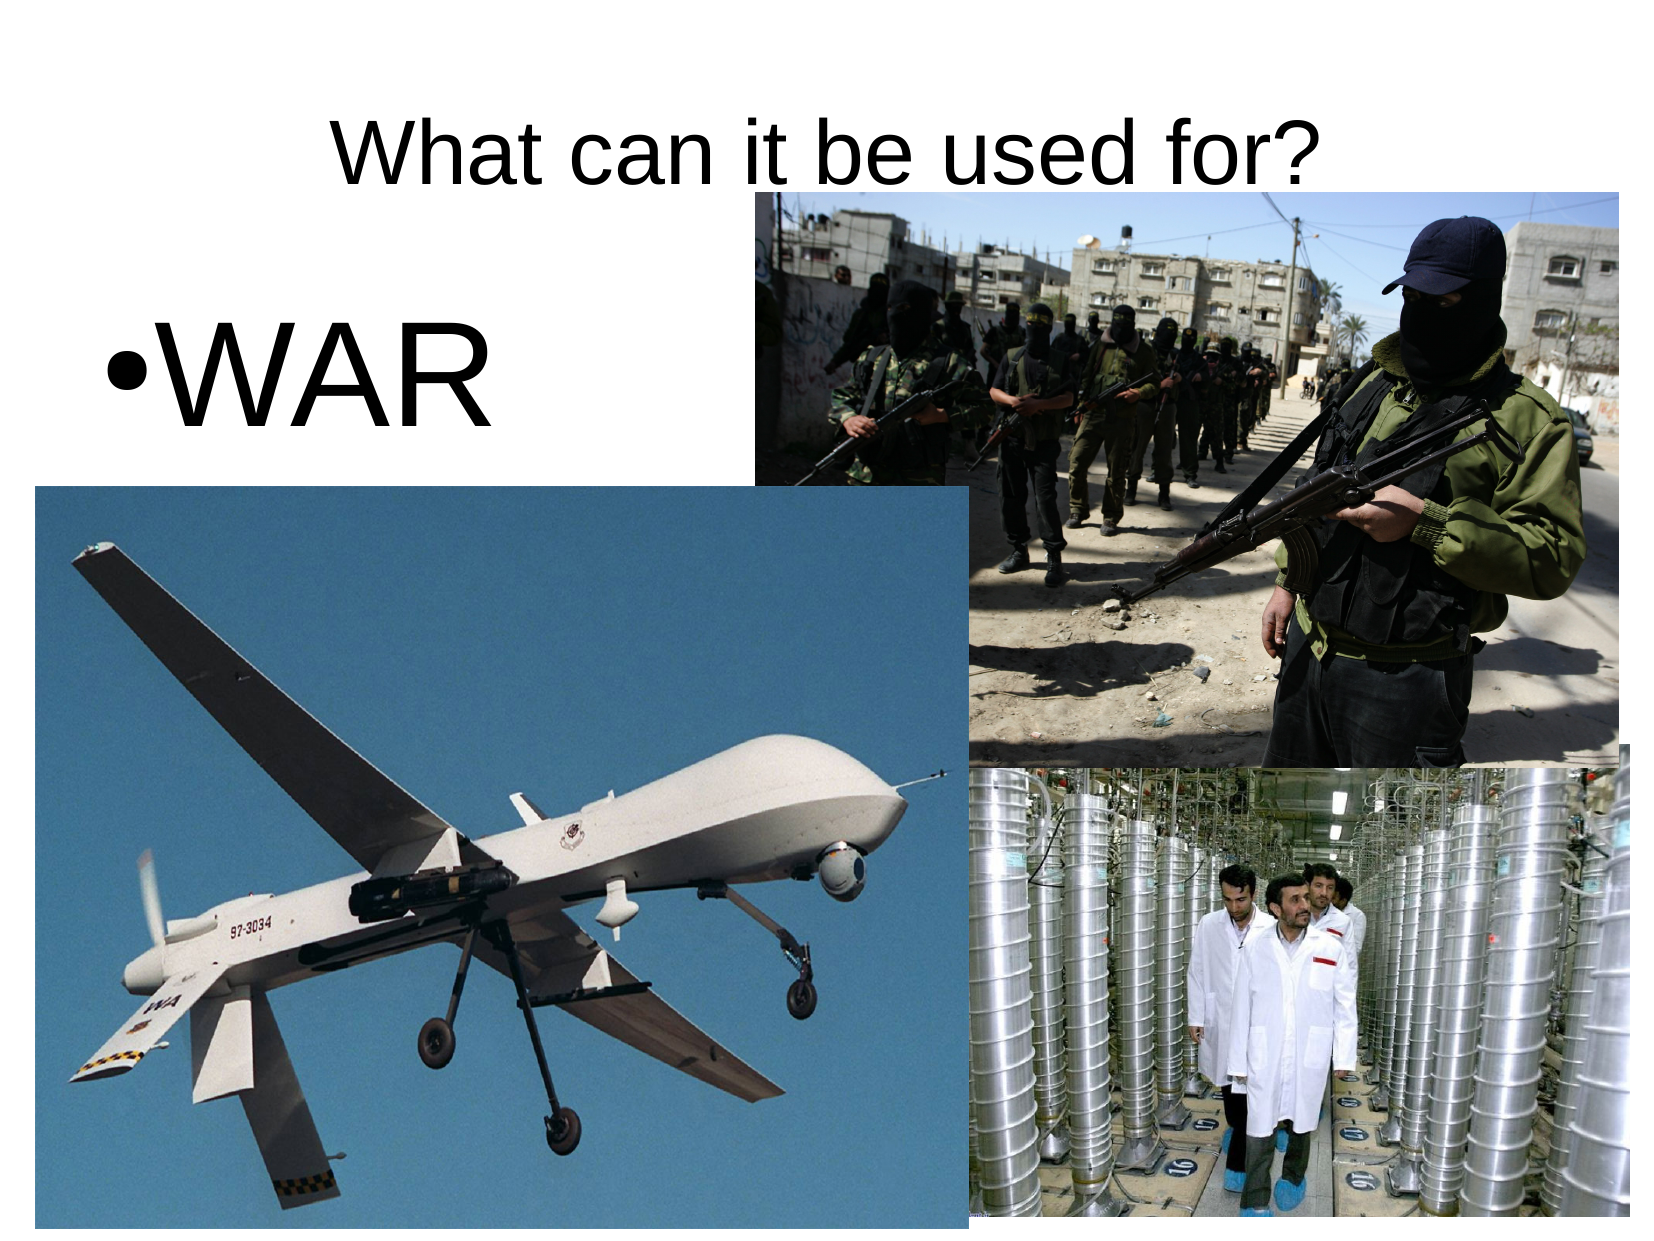

# What can it be used for?
WAR